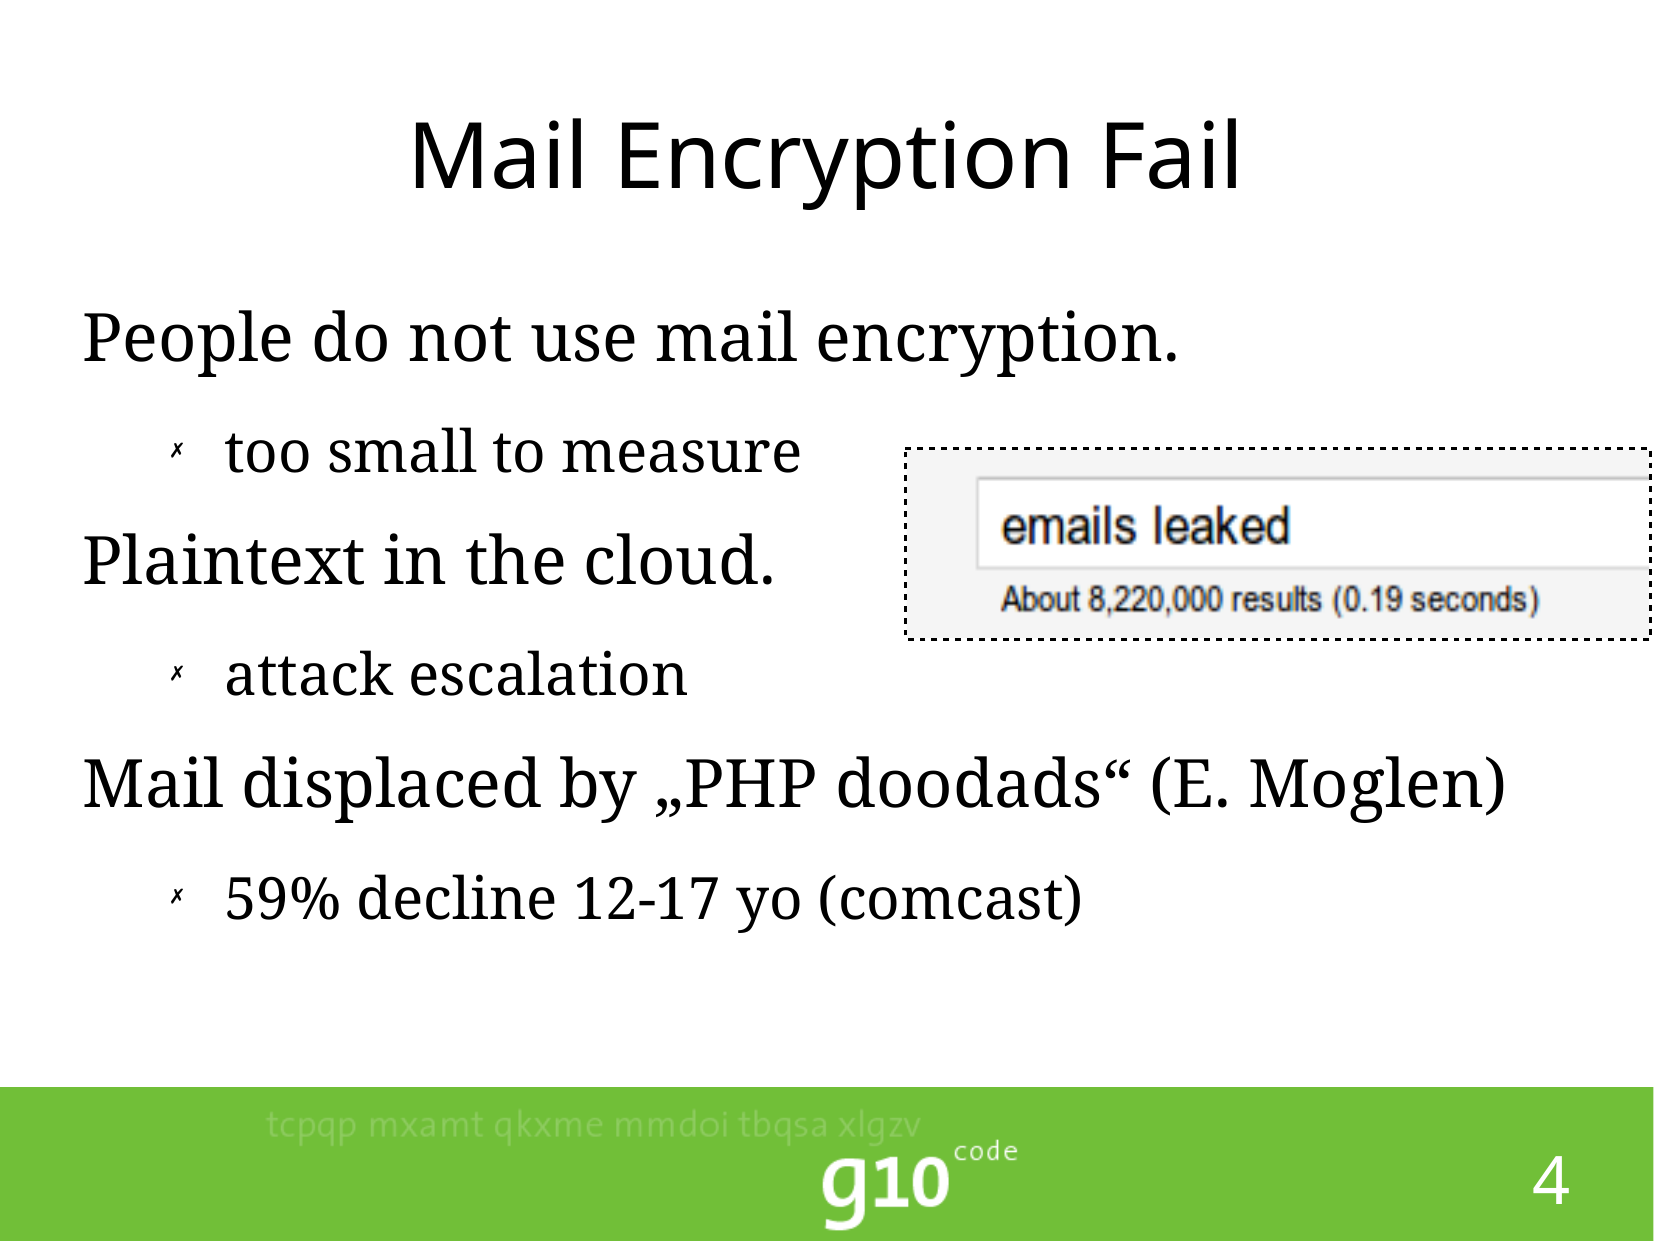

# Mail Encryption Fail
People do not use mail encryption.
too small to measure
Plaintext in the cloud.
attack escalation
Mail displaced by „PHP doodads“ (E. Moglen)
59% decline 12-17 yo (comcast)
4